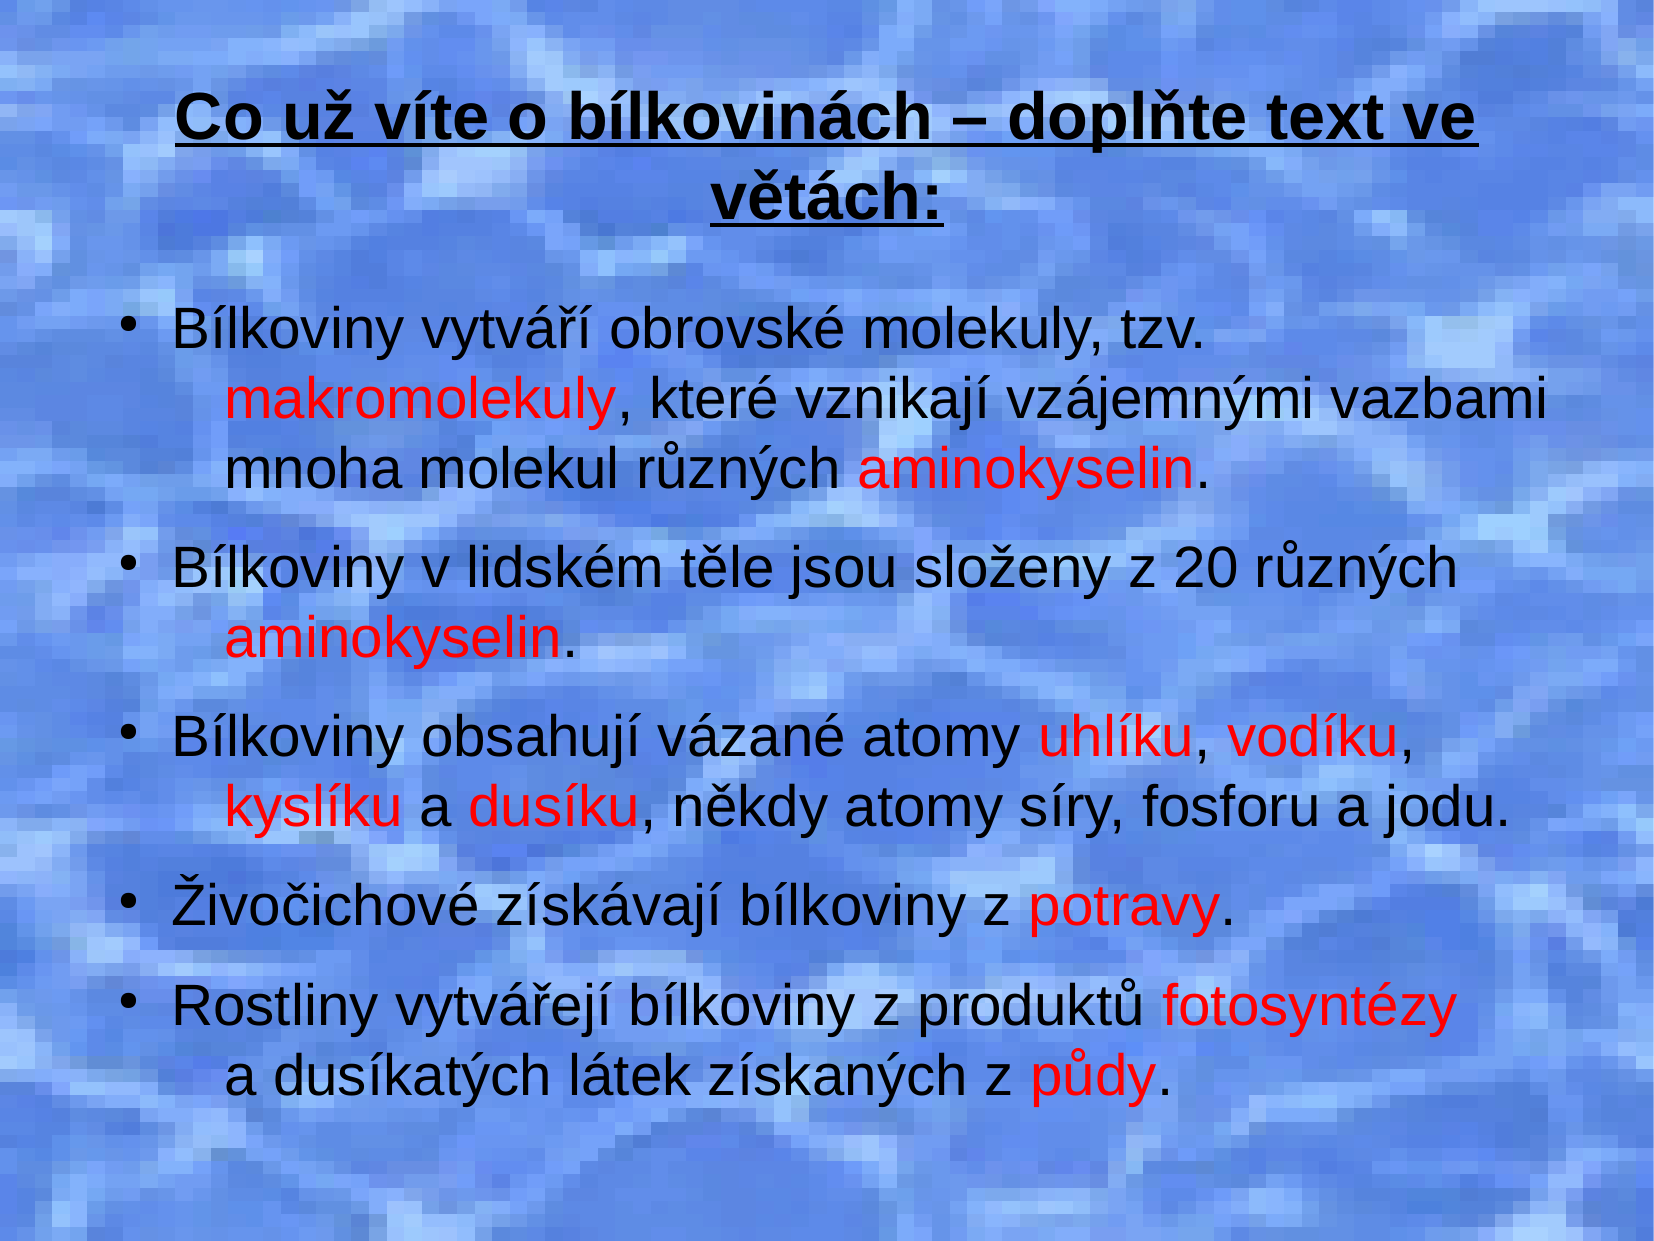

# Co už víte o bílkovinách – doplňte text ve větách:
Bílkoviny vytváří obrovské molekuly, tzv. makromolekuly, které vznikají vzájemnými vazbami mnoha molekul různých aminokyselin.
Bílkoviny v lidském těle jsou složeny z 20 různých aminokyselin.
Bílkoviny obsahují vázané atomy uhlíku, vodíku, kyslíku a dusíku, někdy atomy síry, fosforu a jodu.
Živočichové získávají bílkoviny z potravy.
Rostliny vytvářejí bílkoviny z produktů fotosyntézy a dusíkatých látek získaných z půdy.